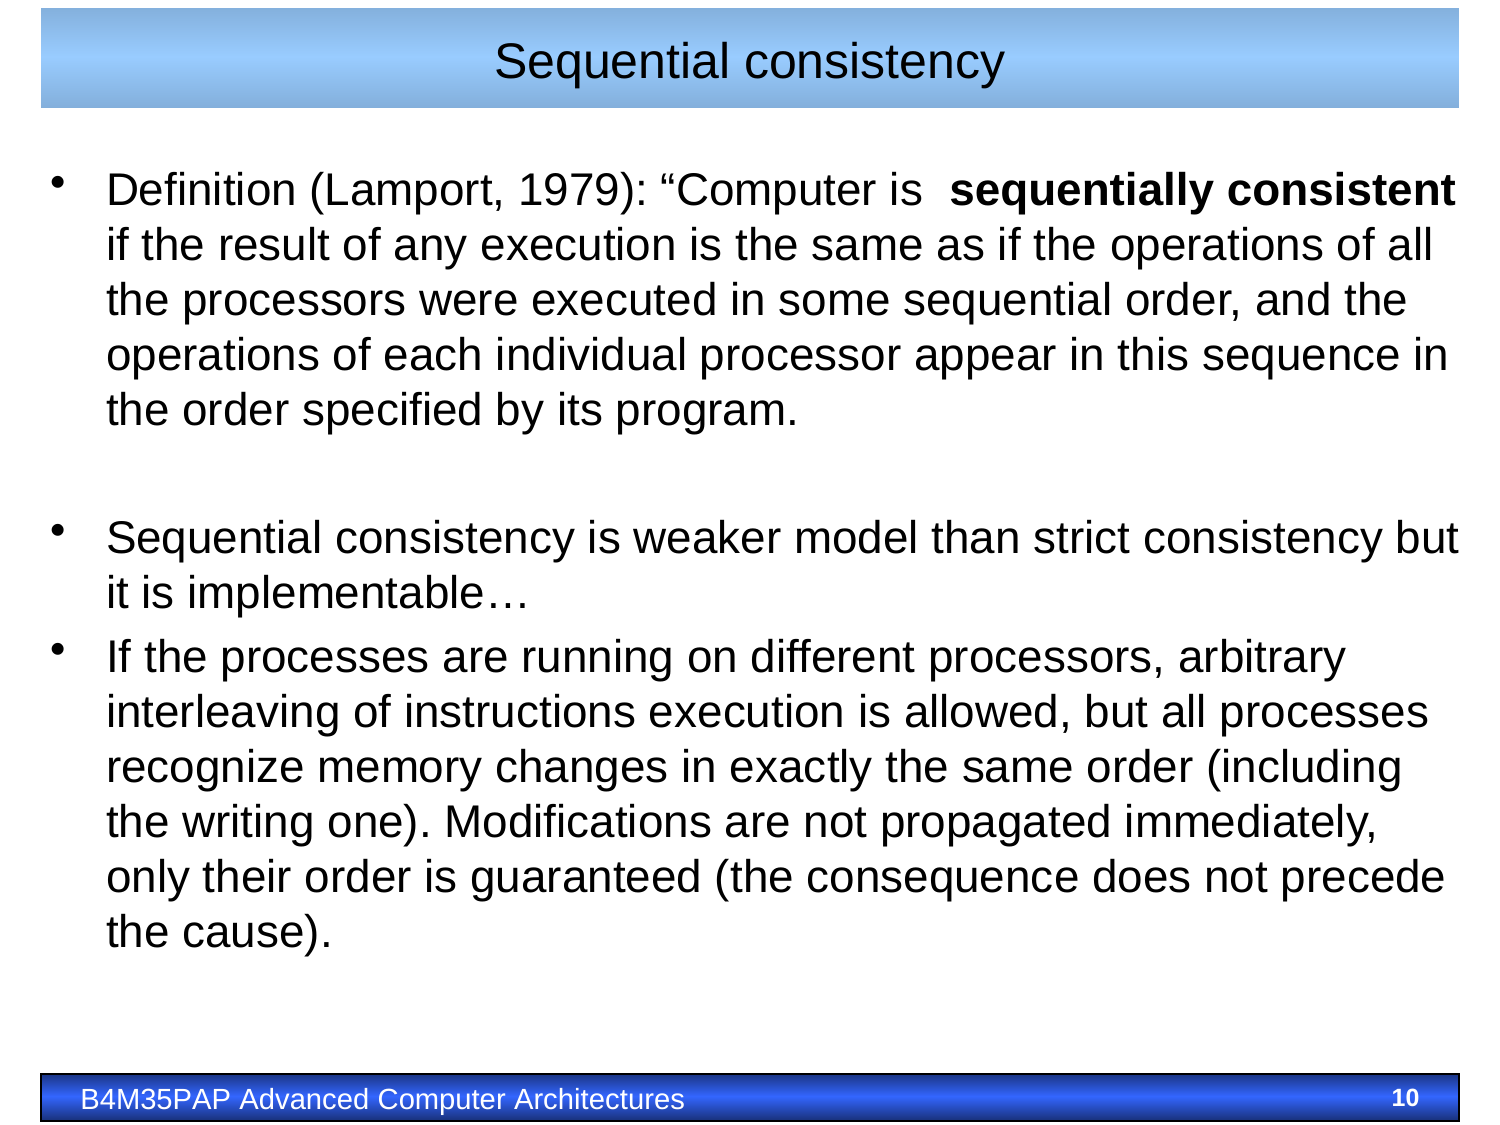

# Sequential consistency
Definition (Lamport, 1979): “Computer is sequentially consistent if the result of any execution is the same as if the operations of all the processors were executed in some sequential order, and the operations of each individual processor appear in this sequence in the order specified by its program.
Sequential consistency is weaker model than strict consistency but it is implementable…
If the processes are running on different processors, arbitrary interleaving of instructions execution is allowed, but all processes recognize memory changes in exactly the same order (including the writing one). Modifications are not propagated immediately, only their order is guaranteed (the consequence does not precede the cause).